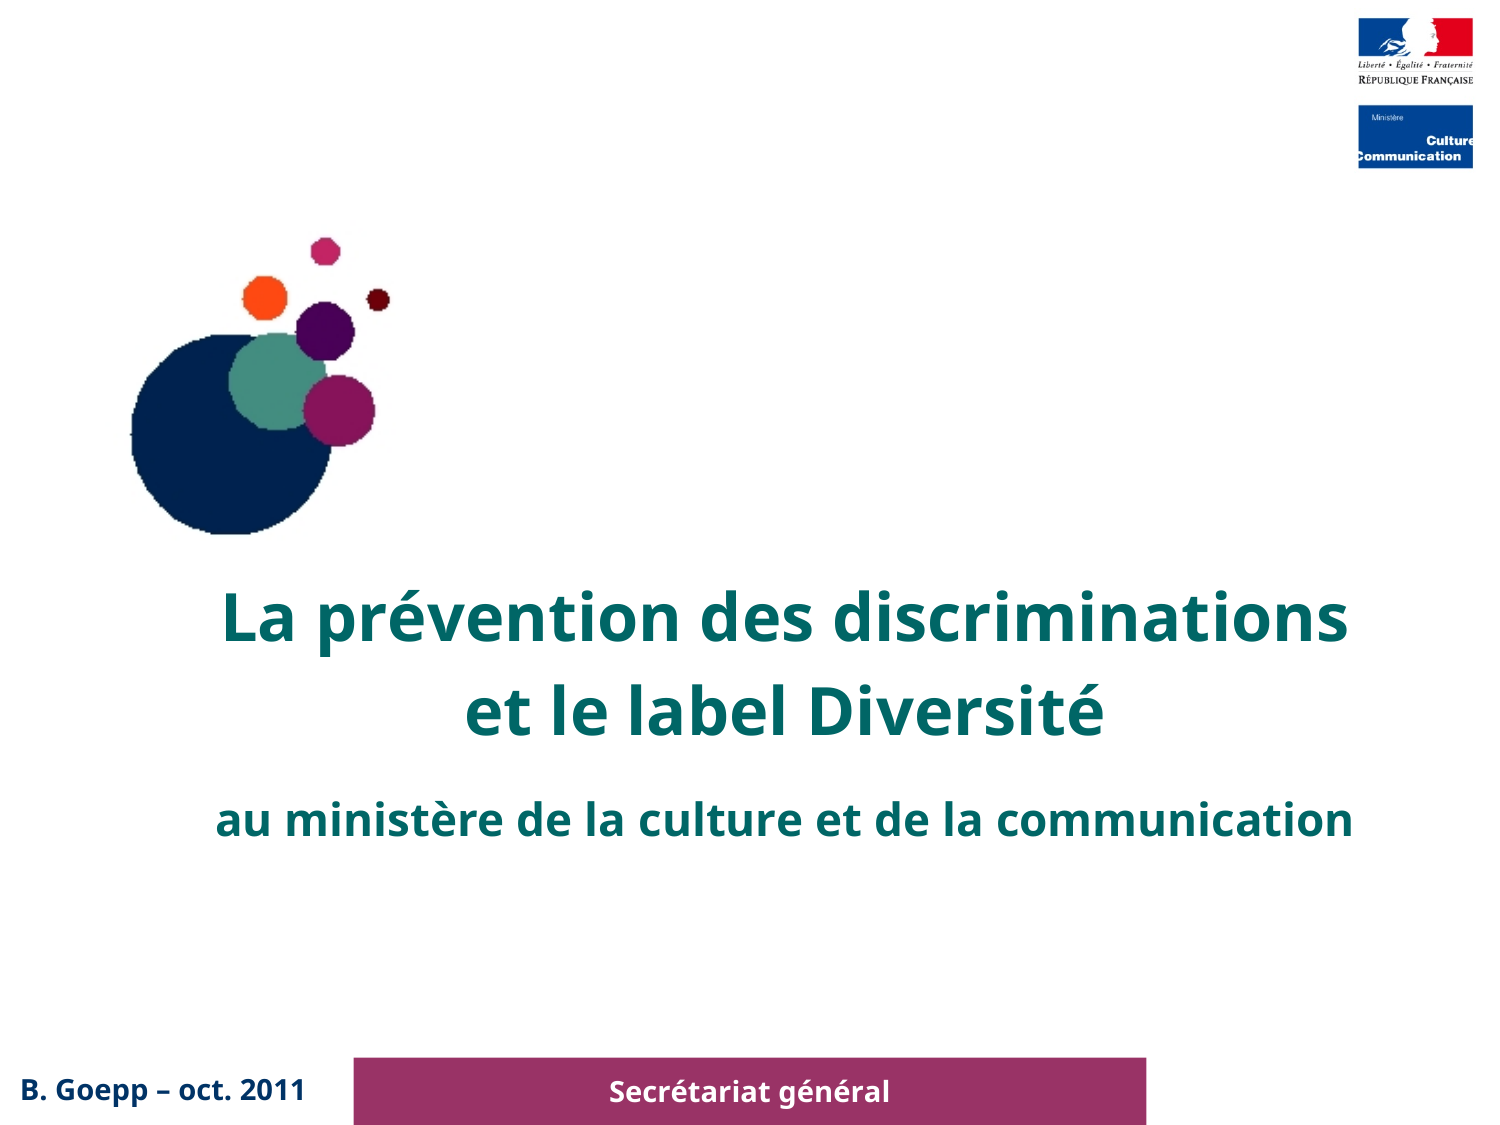

La prévention des discriminations
et le label Diversité
au ministère de la culture et de la communication
B. Goepp – oct. 2011